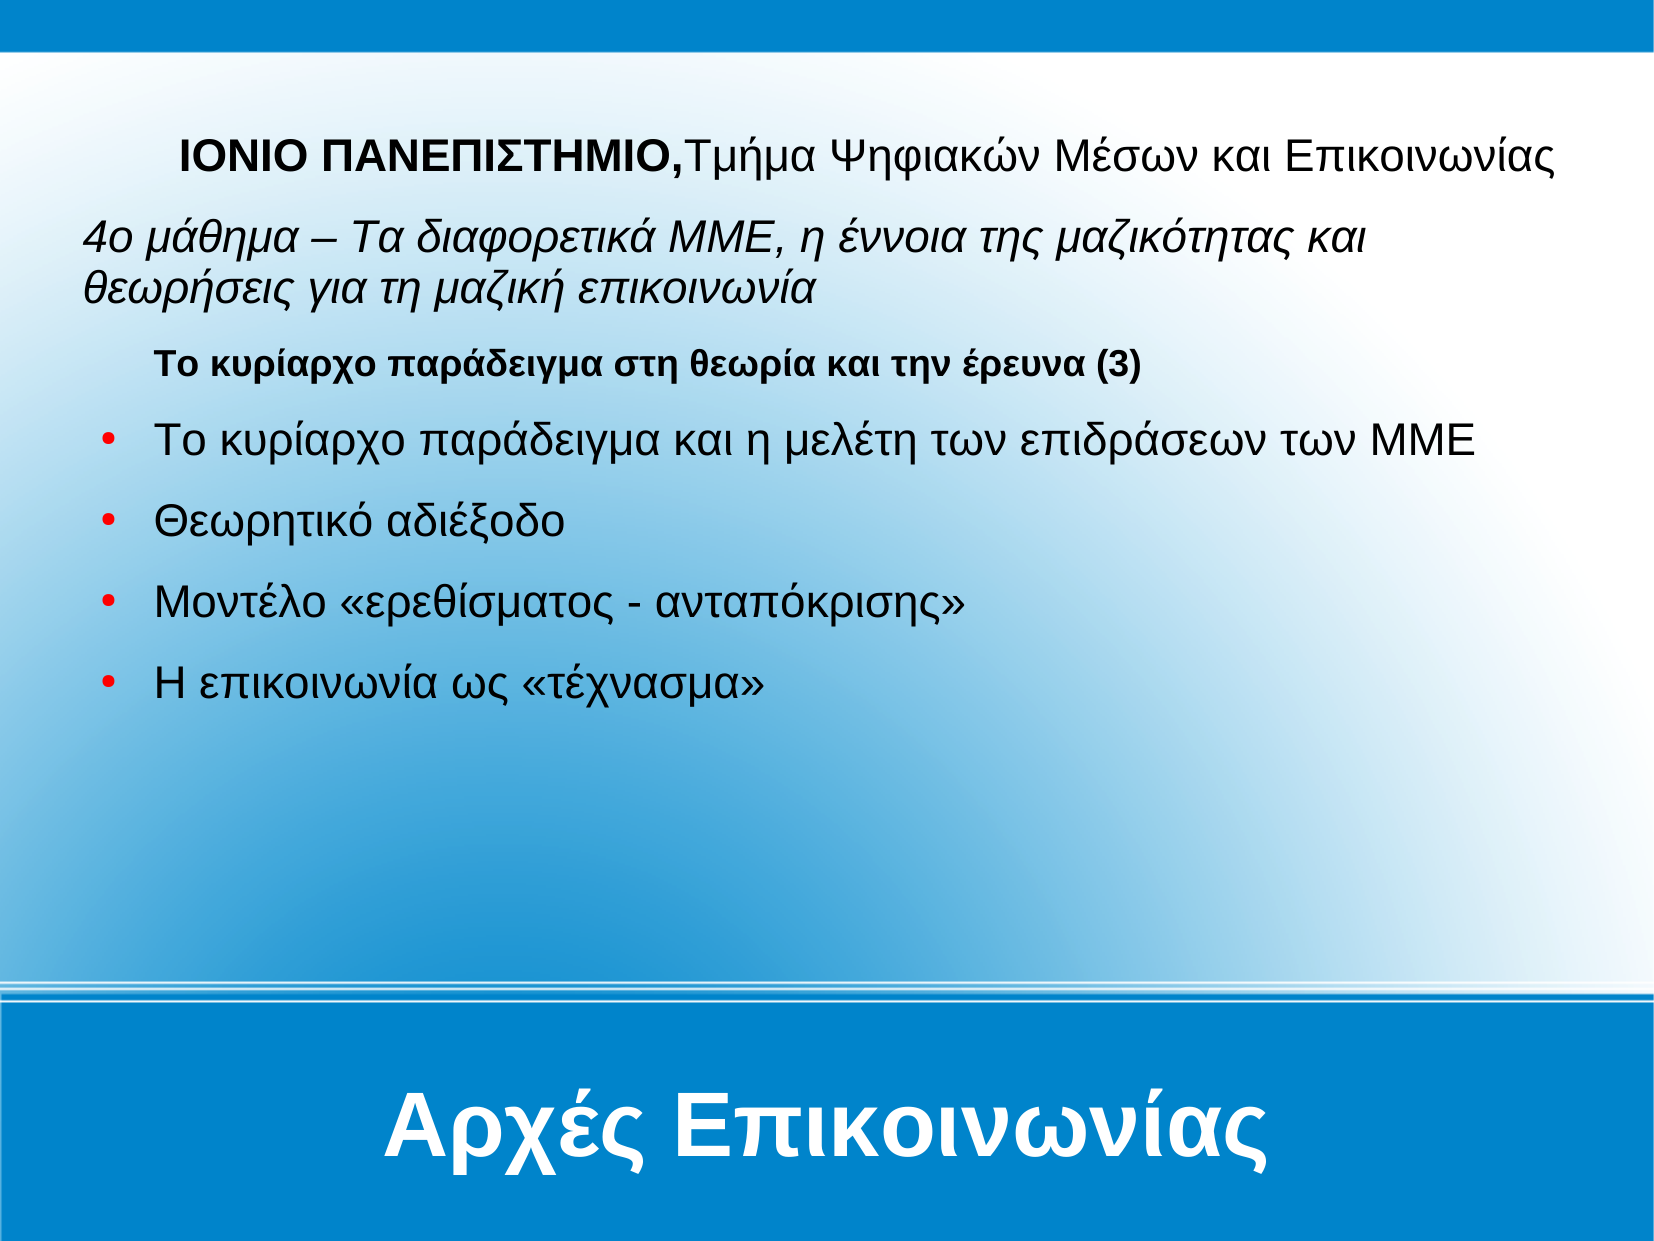

ΙΟΝΙΟ ΠΑΝΕΠΙΣΤΗΜΙΟ,Τμήμα Ψηφιακών Μέσων και Επικοινωνίας
4ο μάθημα – Τα διαφορετικά ΜΜΕ, η έννοια της μαζικότητας και θεωρήσεις για τη μαζική επικοινωνία
Το κυρίαρχο παράδειγμα στη θεωρία και την έρευνα (3)
Το κυρίαρχο παράδειγμα και η μελέτη των επιδράσεων των ΜΜΕ
Θεωρητικό αδιέξοδο
Μοντέλο «ερεθίσματος - ανταπόκρισης»
Η επικοινωνία ως «τέχνασμα»
# Αρχές Επικοινωνίας